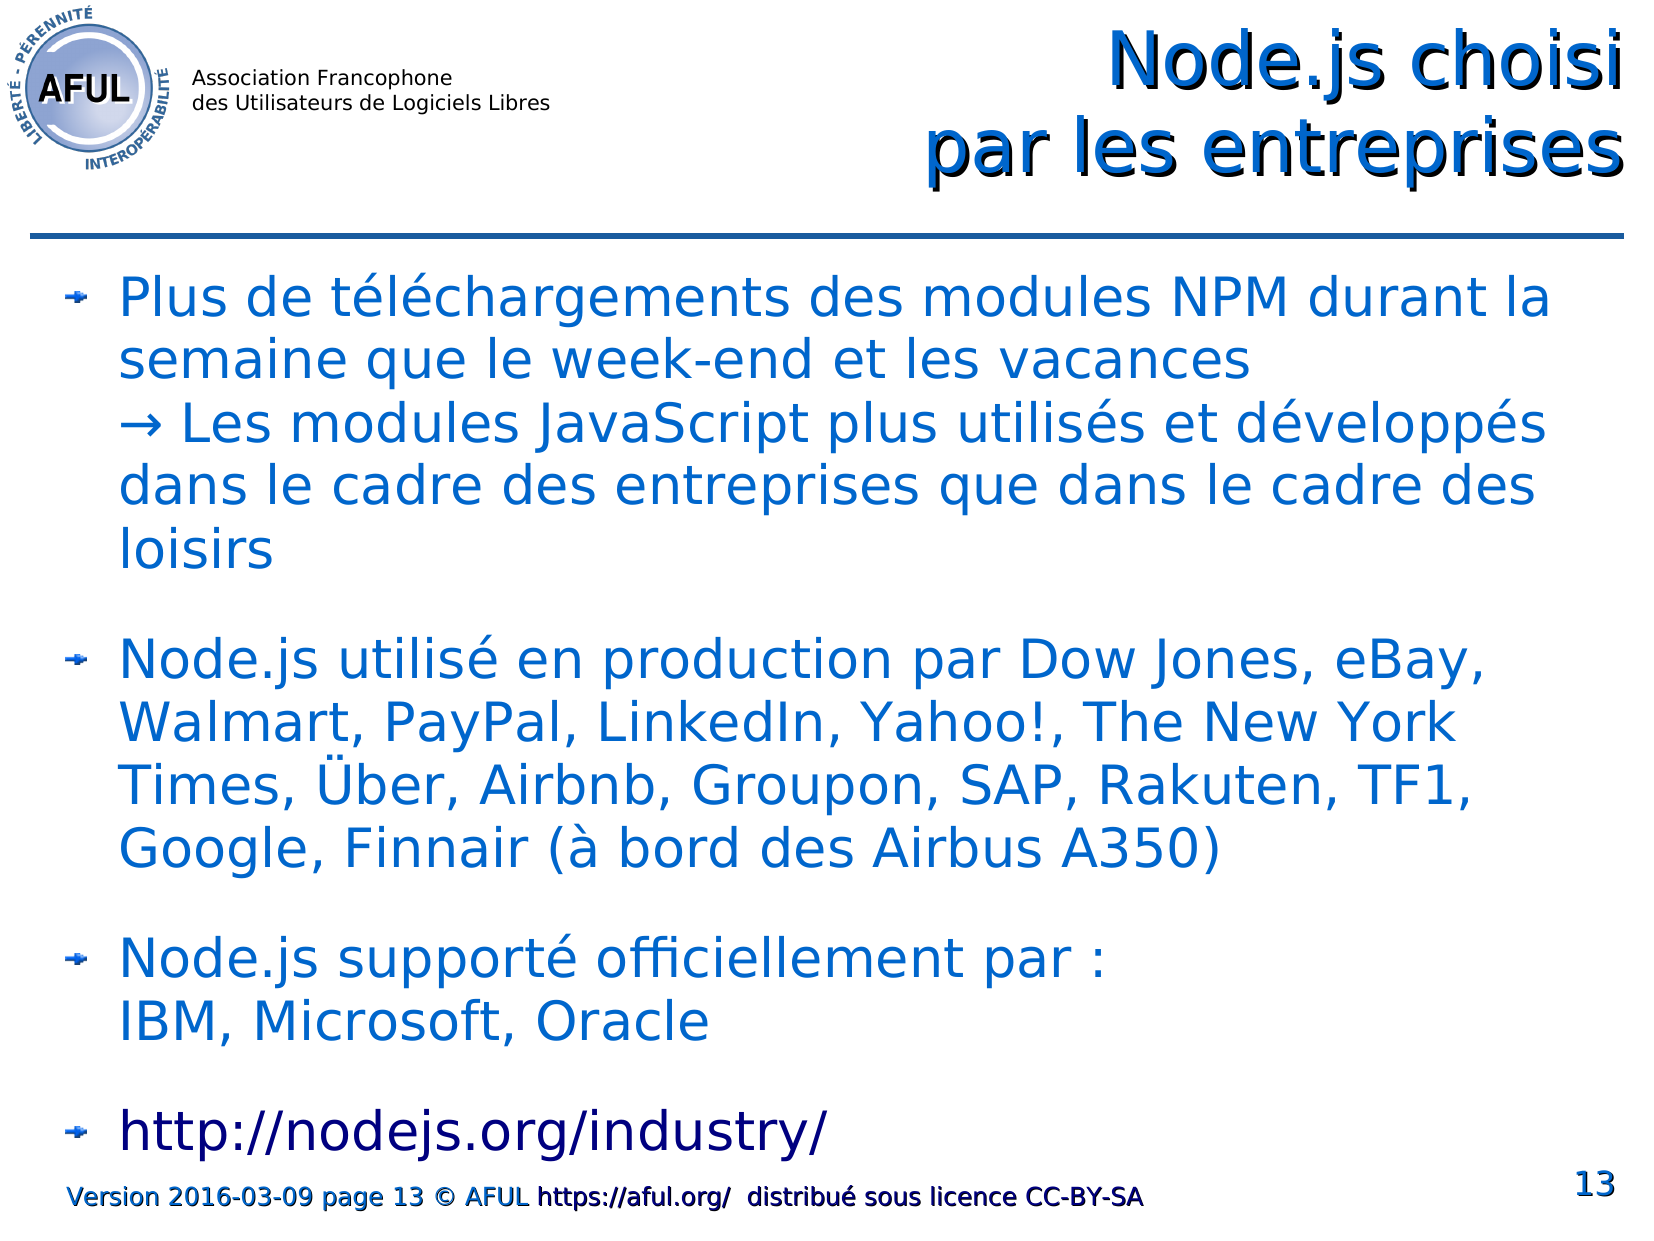

# Node.js choisi par les entreprises
Plus de téléchargements des modules NPM durant la semaine que le week-end et les vacances
→ Les modules JavaScript plus utilisés et développés dans le cadre des entreprises que dans le cadre des loisirs
Node.js utilisé en production par Dow Jones, eBay, Walmart, PayPal, LinkedIn, Yahoo!, The New York Times, Über, Airbnb, Groupon, SAP, Rakuten, TF1, Google, Finnair (à bord des Airbus A350)
Node.js supporté officiellement par :
IBM, Microsoft, Oracle
http://nodejs.org/industry/